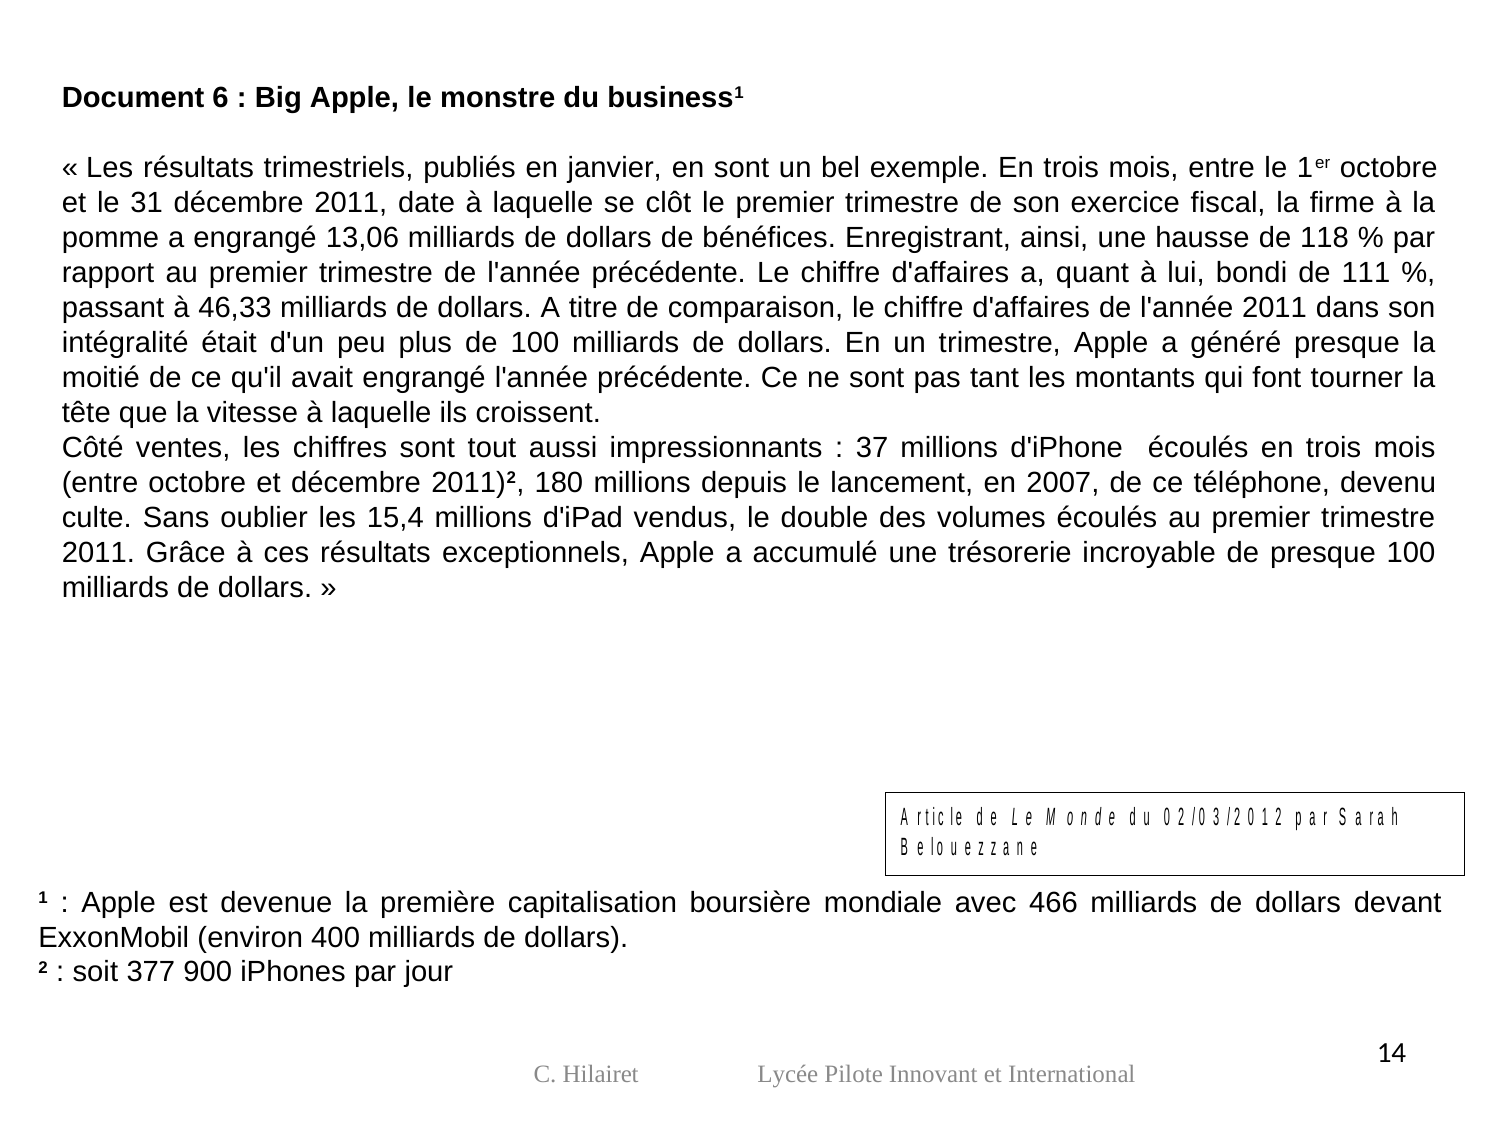

Document 6 : Big Apple, le monstre du business1
« Les résultats trimestriels, publiés en janvier, en sont un bel exemple. En trois mois, entre le 1er octobre et le 31 décembre 2011, date à laquelle se clôt le premier trimestre de son exercice fiscal, la firme à la pomme a engrangé 13,06 milliards de dollars de bénéfices. Enregistrant, ainsi, une hausse de 118 % par rapport au premier trimestre de l'année précédente. Le chiffre d'affaires a, quant à lui, bondi de 111 %, passant à 46,33 milliards de dollars. A titre de comparaison, le chiffre d'affaires de l'année 2011 dans son intégralité était d'un peu plus de 100 milliards de dollars. En un trimestre, Apple a généré presque la moitié de ce qu'il avait engrangé l'année précédente. Ce ne sont pas tant les montants qui font tourner la tête que la vitesse à laquelle ils croissent.
Côté ventes, les chiffres sont tout aussi impressionnants : 37 millions d'iPhone écoulés en trois mois (entre octobre et décembre 2011)2, 180 millions depuis le lancement, en 2007, de ce téléphone, devenu culte. Sans oublier les 15,4 millions d'iPad vendus, le double des volumes écoulés au premier trimestre 2011. Grâce à ces résultats exceptionnels, Apple a accumulé une trésorerie incroyable de presque 100 milliards de dollars. »
1 : Apple est devenue la première capitalisation boursière mondiale avec 466 milliards de dollars devant ExxonMobil (environ 400 milliards de dollars).
2 : soit 377 900 iPhones par jour
C. Hilairet Lycée Pilote Innovant et International